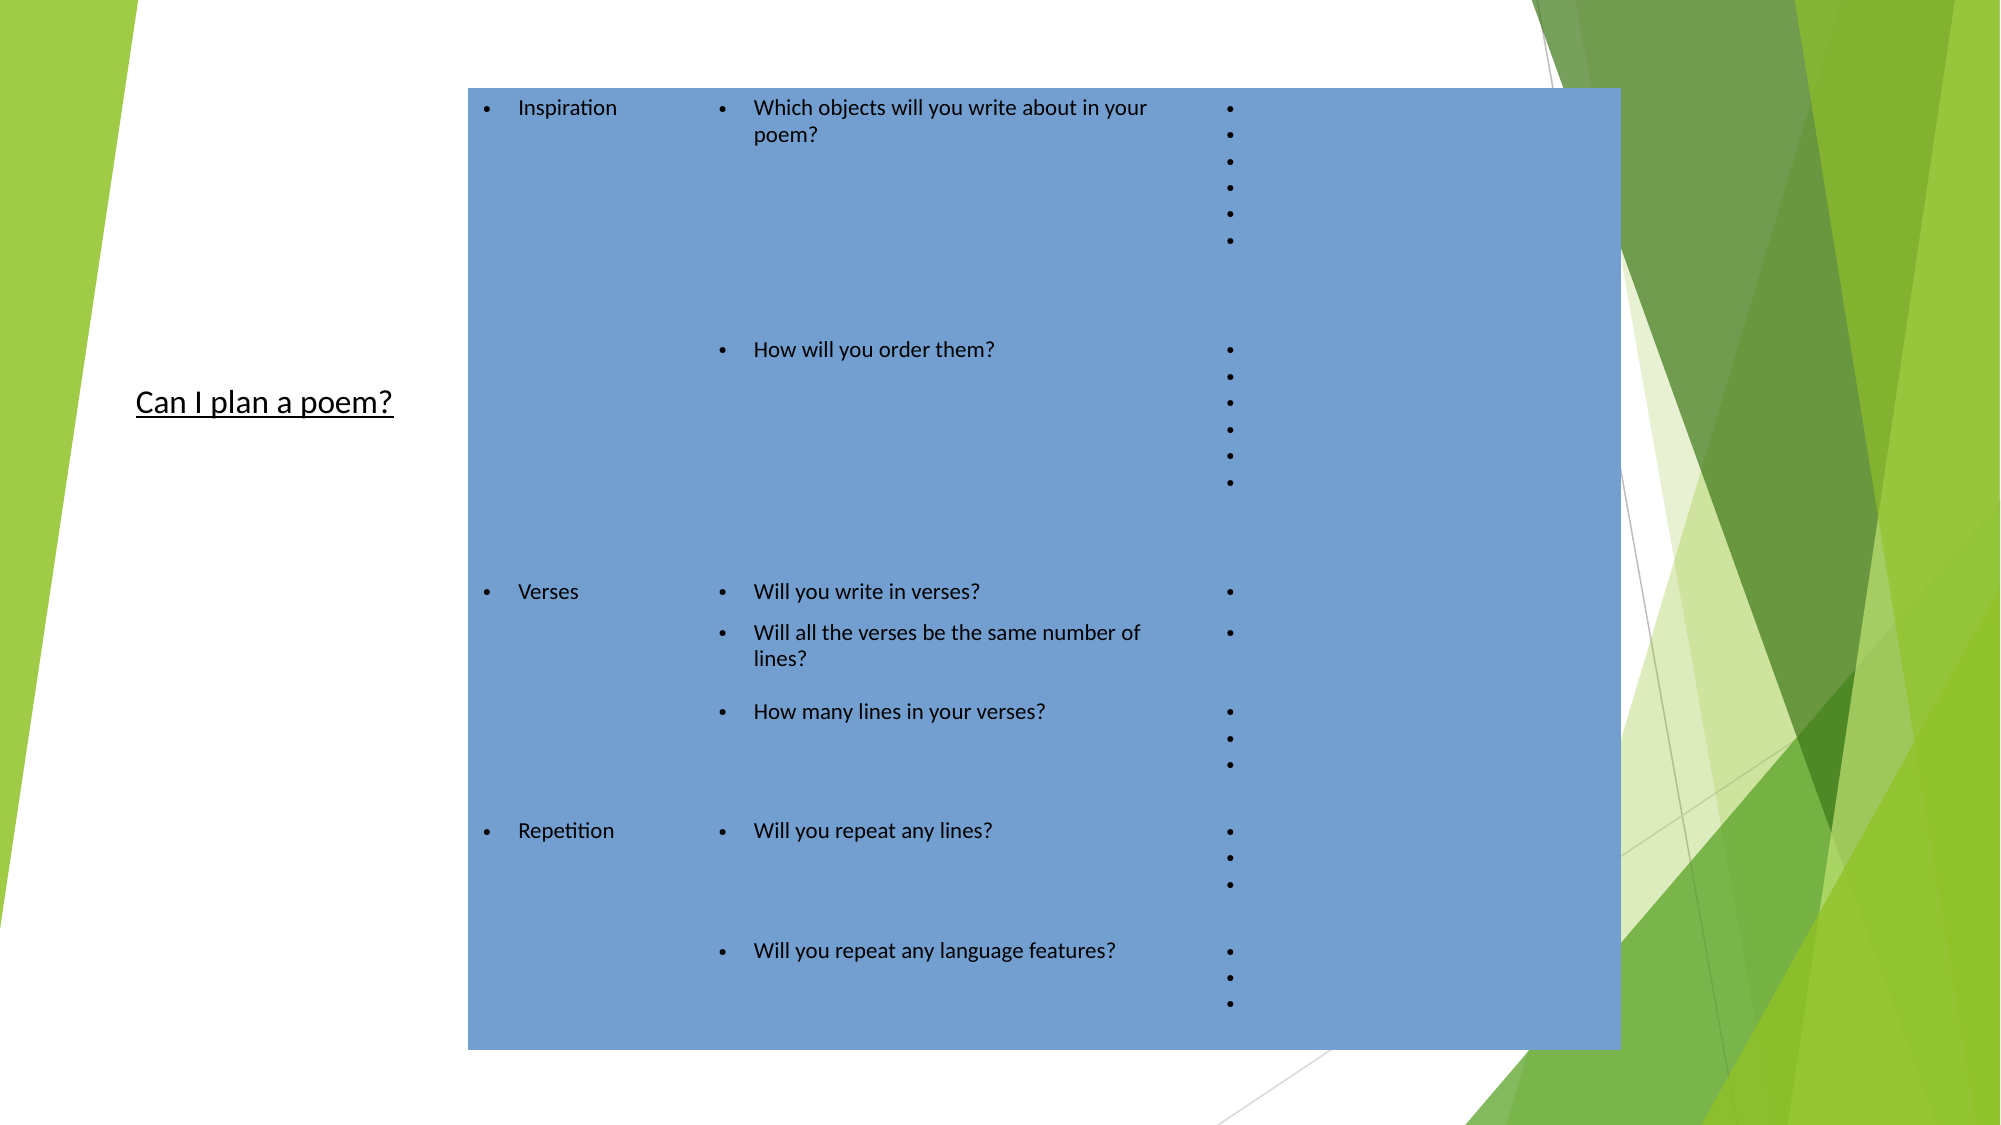

| Inspiration | Which objects will you write about in your poem? | |
| --- | --- | --- |
| | How will you order them? | |
| Verses | Will you write in verses? | |
| | Will all the verses be the same number of lines? | |
| | How many lines in your verses? | |
| Repetition | Will you repeat any lines? | |
| | Will you repeat any language features? | |
# Can I plan a poem?